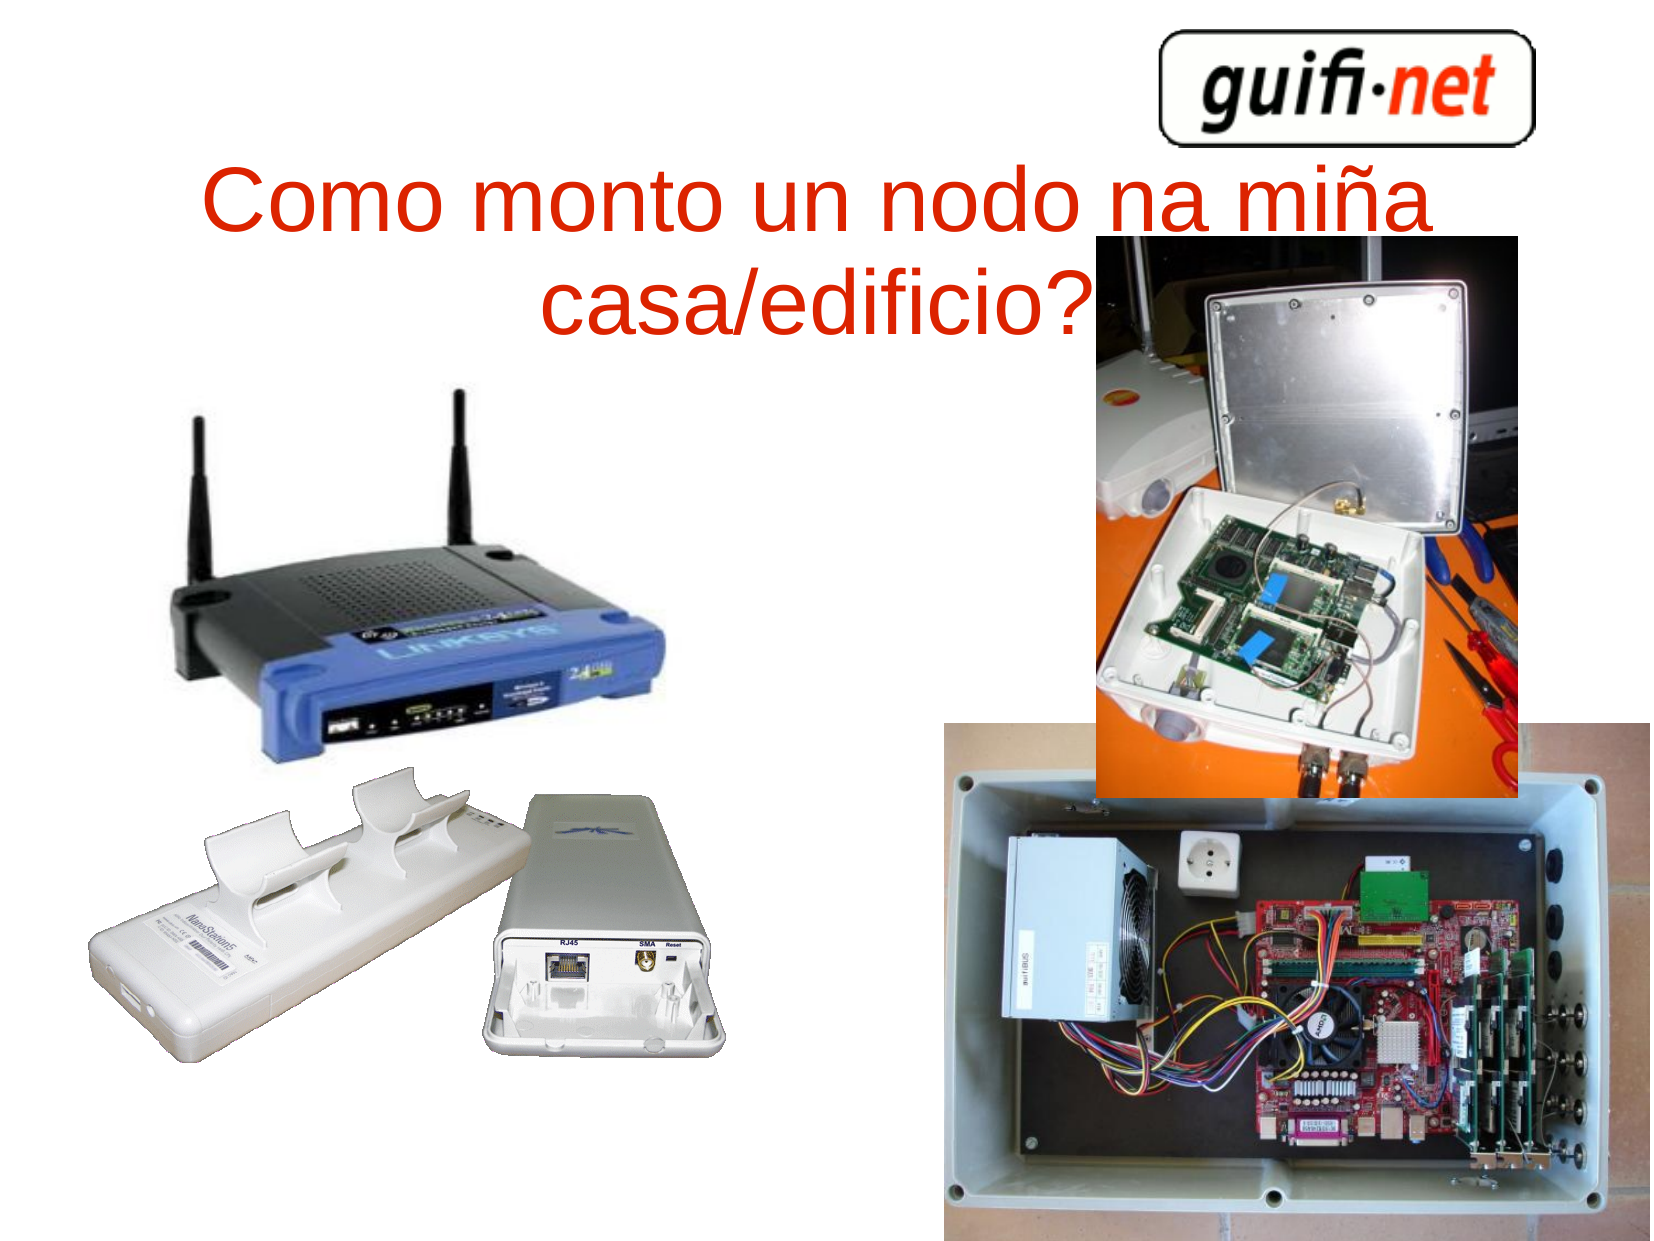

# Como monto un nodo na miña casa/edificio?